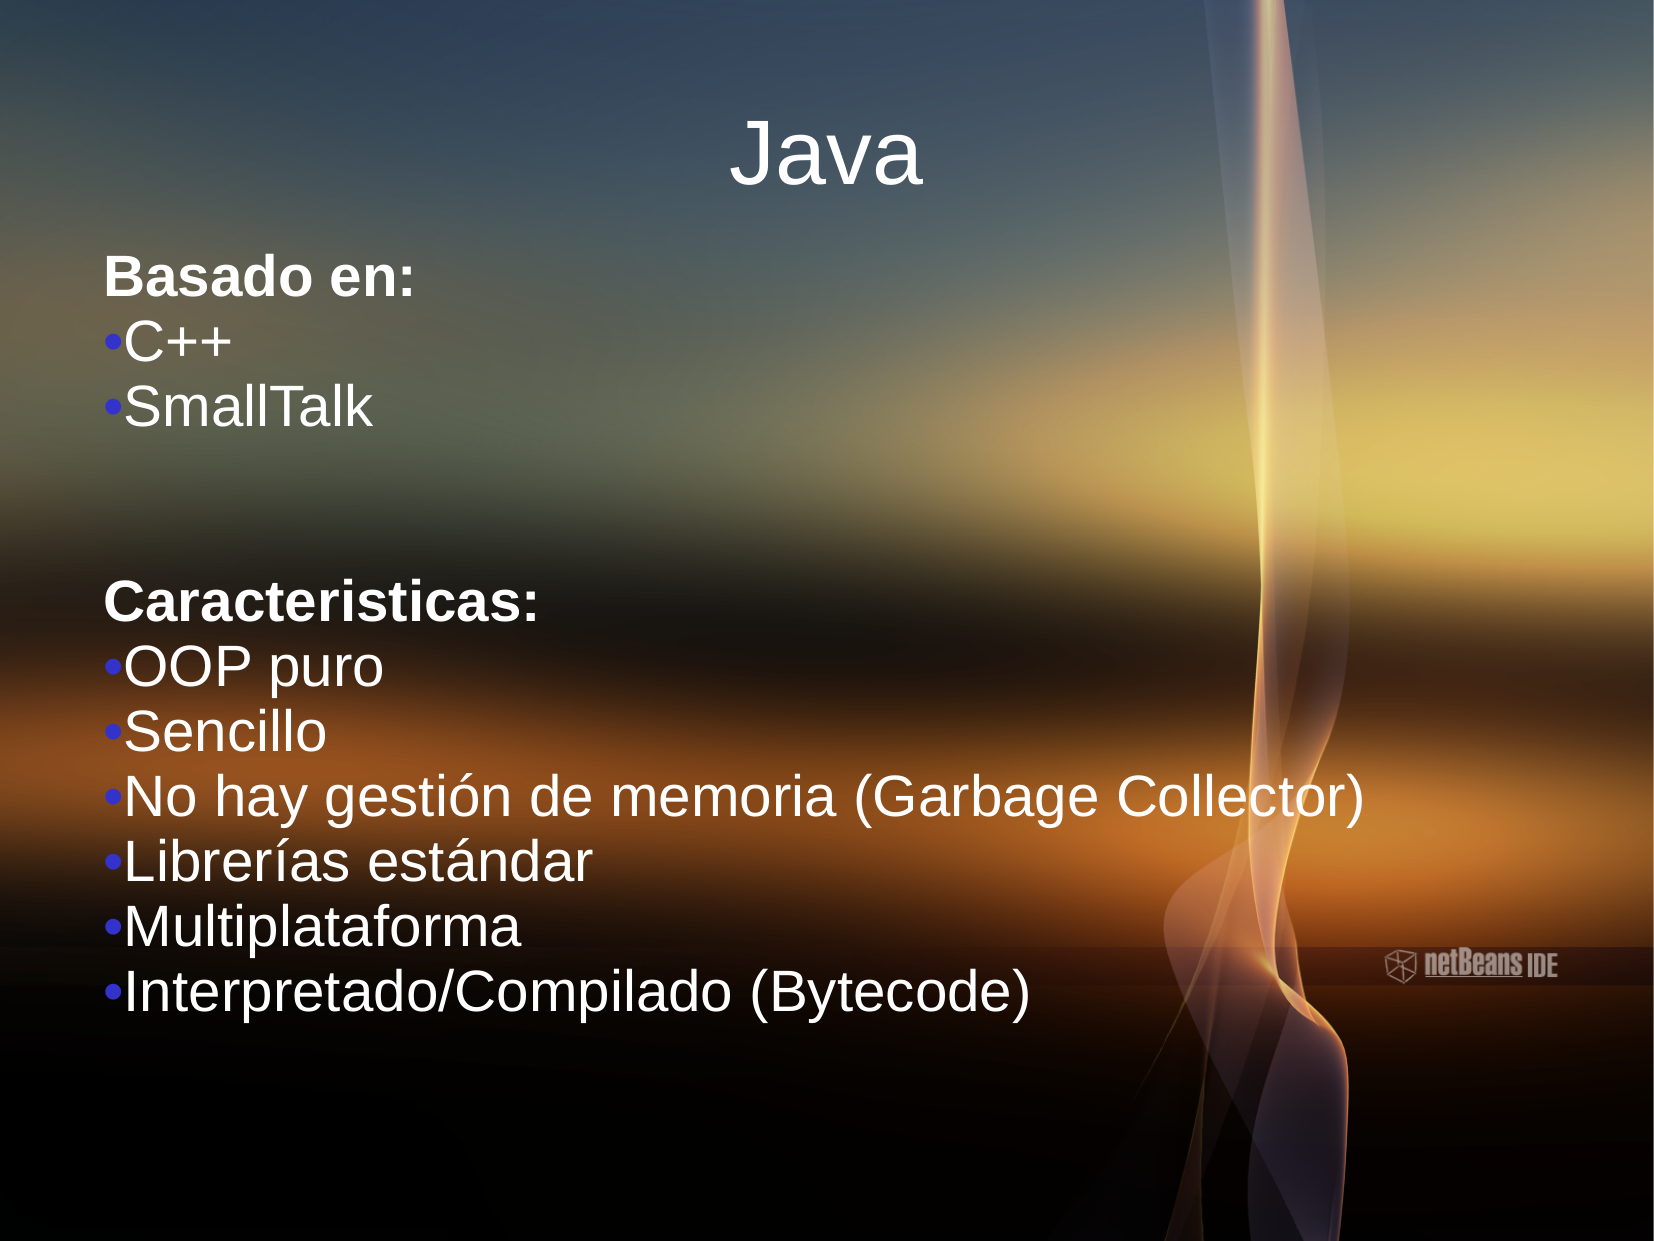

# Java
Basado en:
C++
SmallTalk
Caracteristicas:
OOP puro
Sencillo
No hay gestión de memoria (Garbage Collector)
Librerías estándar
Multiplataforma
Interpretado/Compilado (Bytecode)